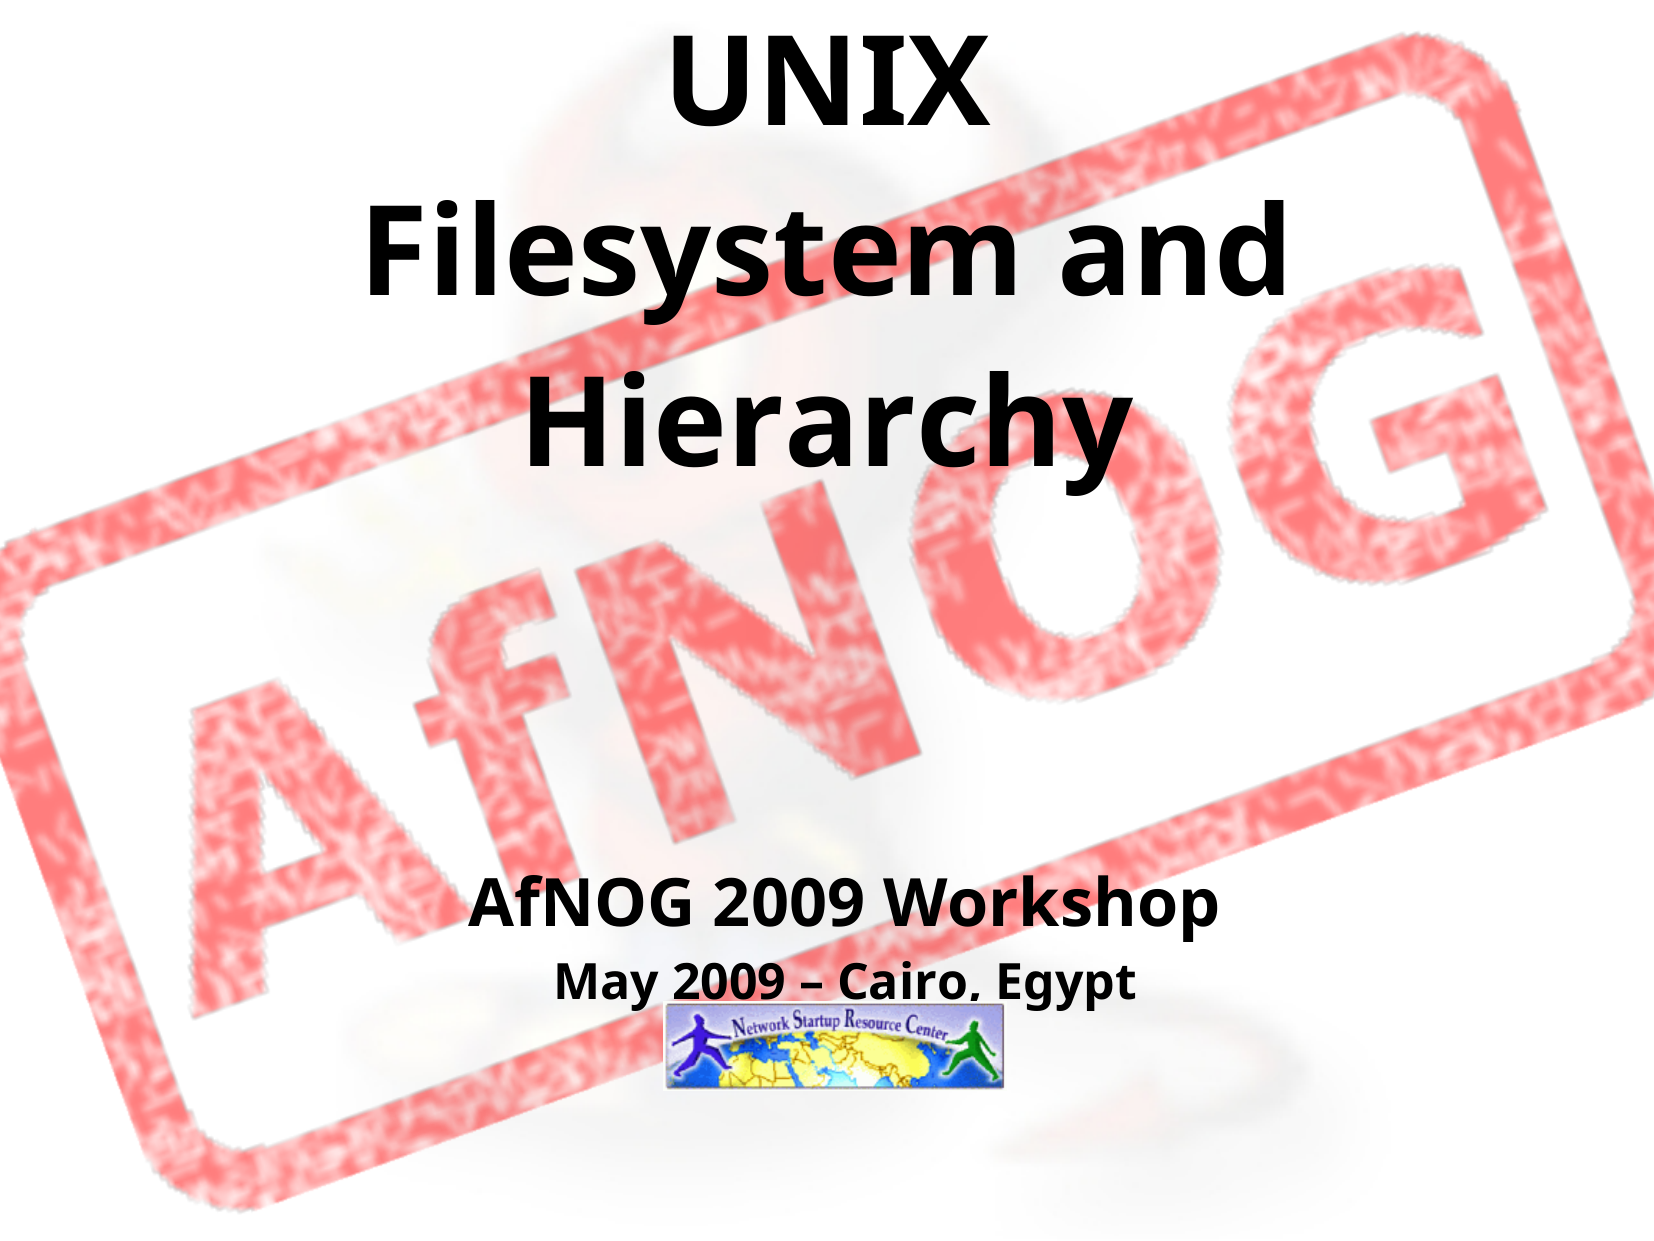

# UNIX Filesystem and Hierarchy
AfNOG 2009 Workshop
May 2009 – Cairo, Egypt